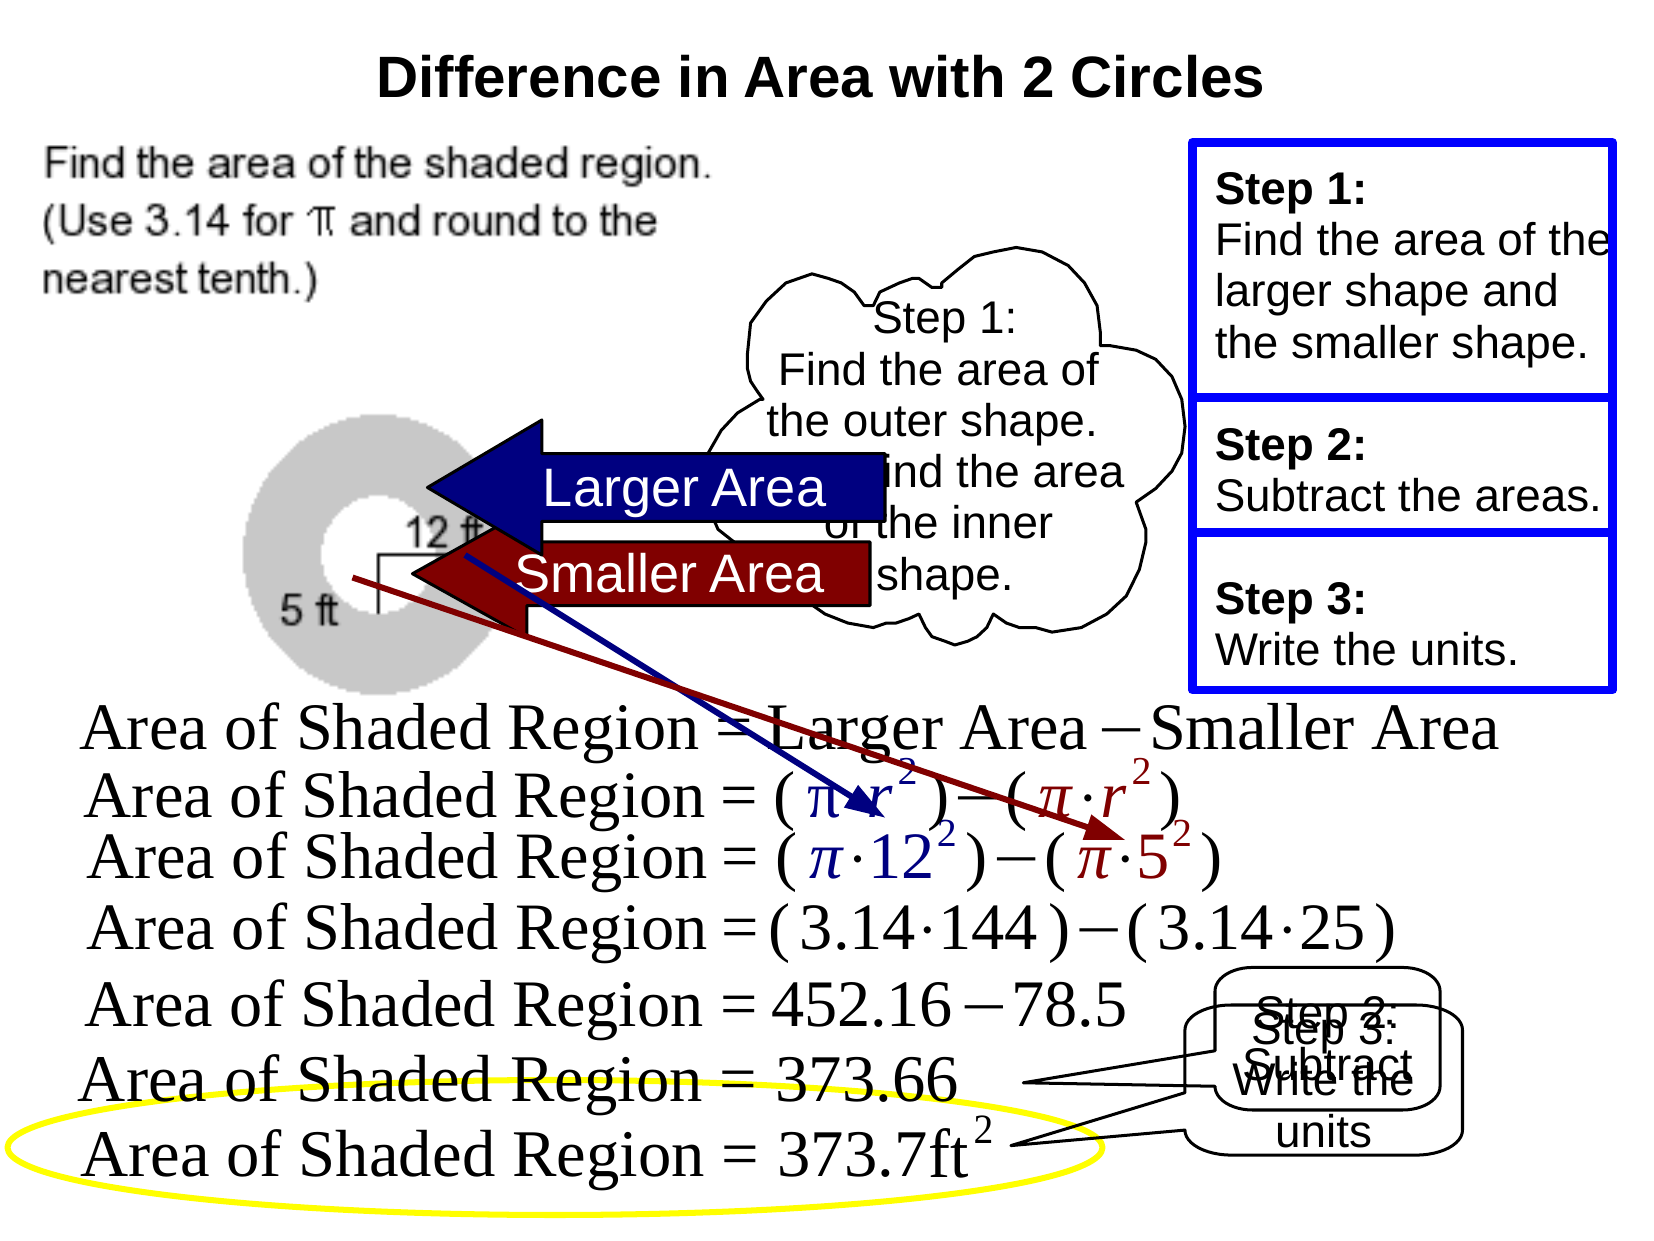

Difference in Area with 2 Circles
Step 1:
Find the area of the larger shape and the smaller shape.
Step 2:
Subtract the areas.
Step 3:
Write the units.
Step 1:
Find the area of
the outer shape.
Then find the area
of the inner
shape.
Larger Area
Smaller Area
Step 2:
Subtract
Step 3:
Write the units
Area of Shaded Region = 373.66
Area of Shaded Region = 373.7